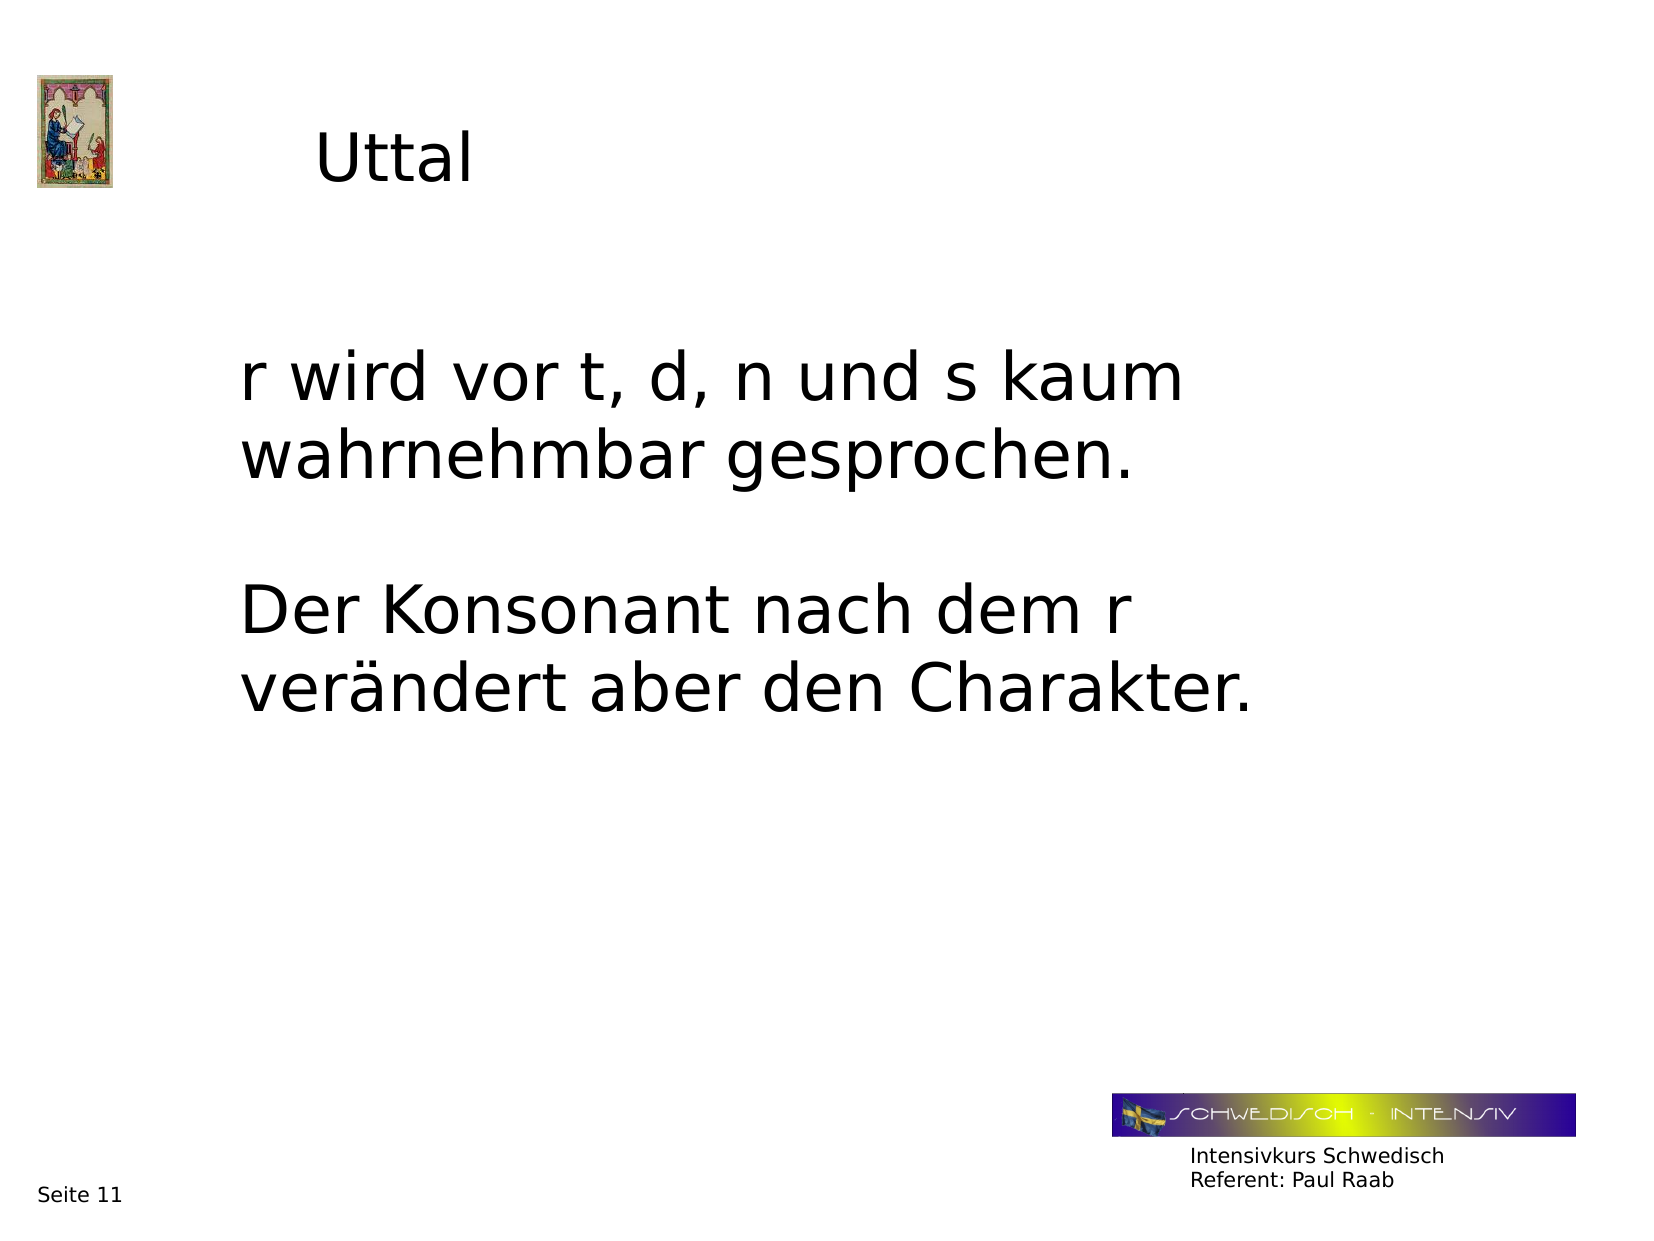

Uttal
r wird vor t, d, n und s kaum wahrnehmbar gesprochen.
Der Konsonant nach dem r verändert aber den Charakter.